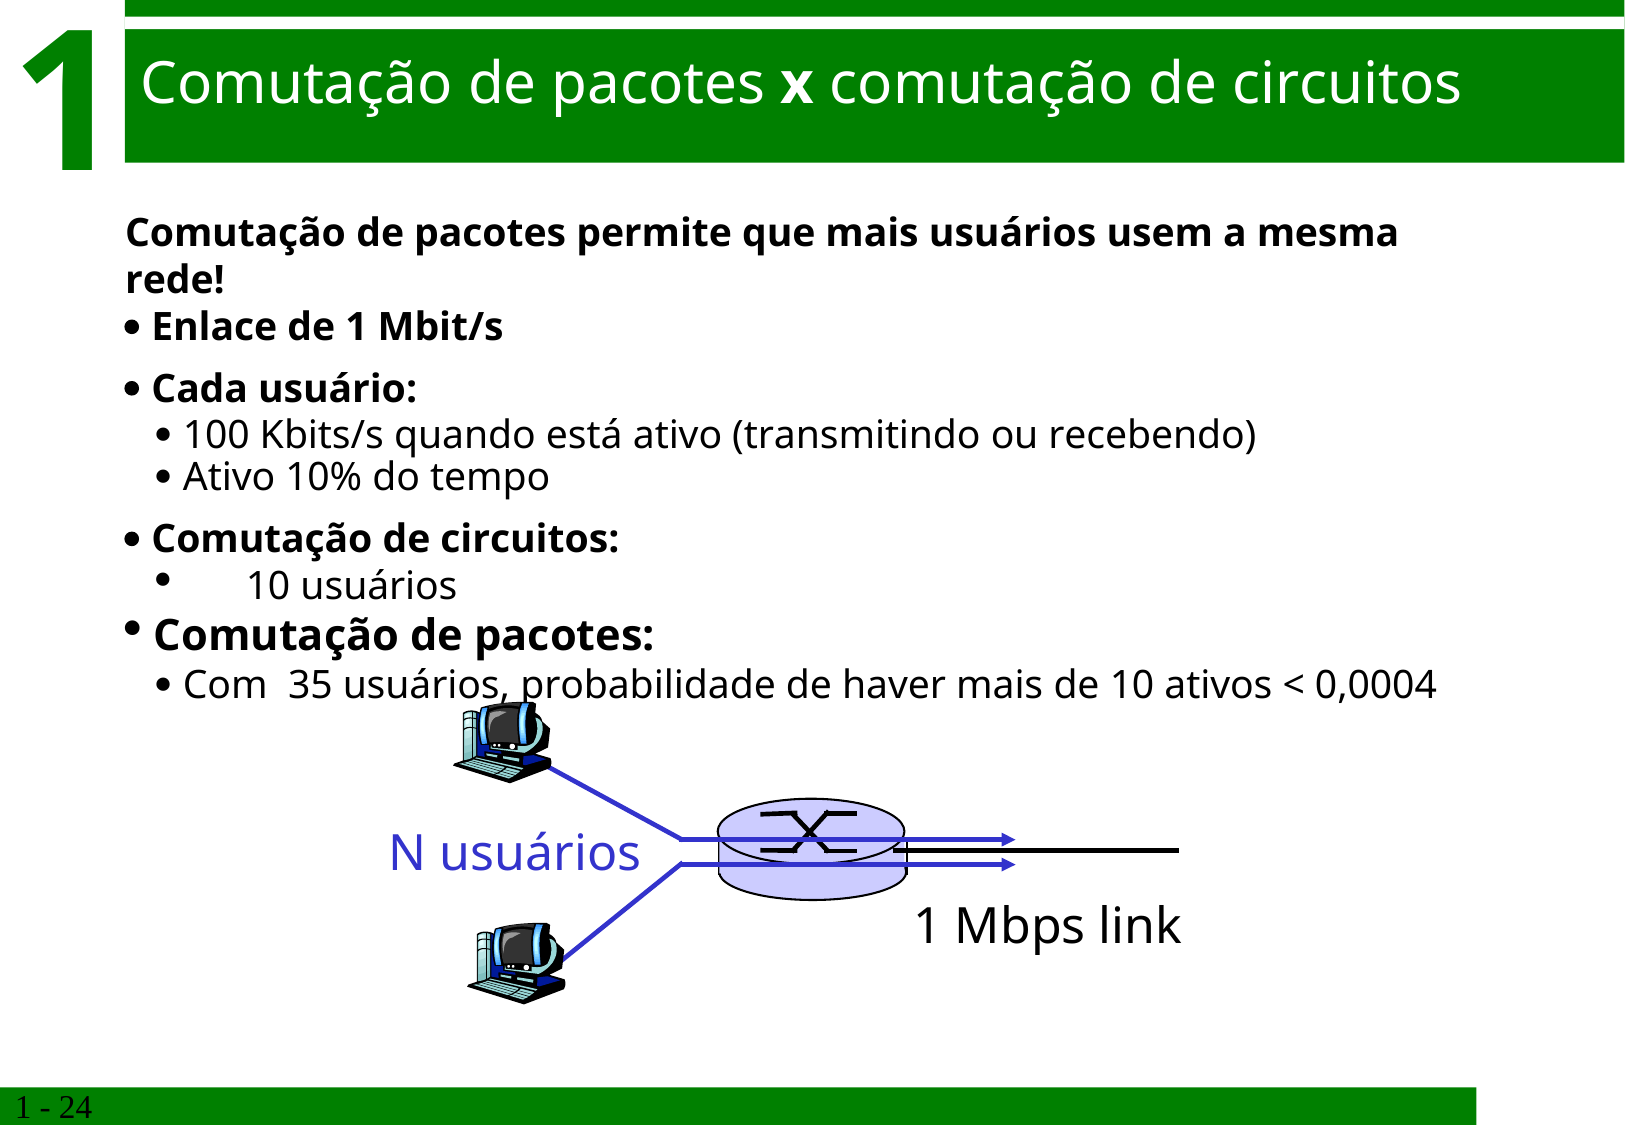

Comutação de pacotes x comutação de circuitos
# Comutação de pacotes permite que mais usuários usem a mesma rede!
 Enlace de 1 Mbit/s
 Cada usuário:
 100 Kbits/s quando está ativo (transmitindo ou recebendo)
 Ativo 10% do tempo
 Comutação de circuitos:
10 usuários
 Comutação de pacotes:
 Com 35 usuários, probabilidade de haver mais de 10 ativos < 0,0004
N usuários
1 Mbps link
24